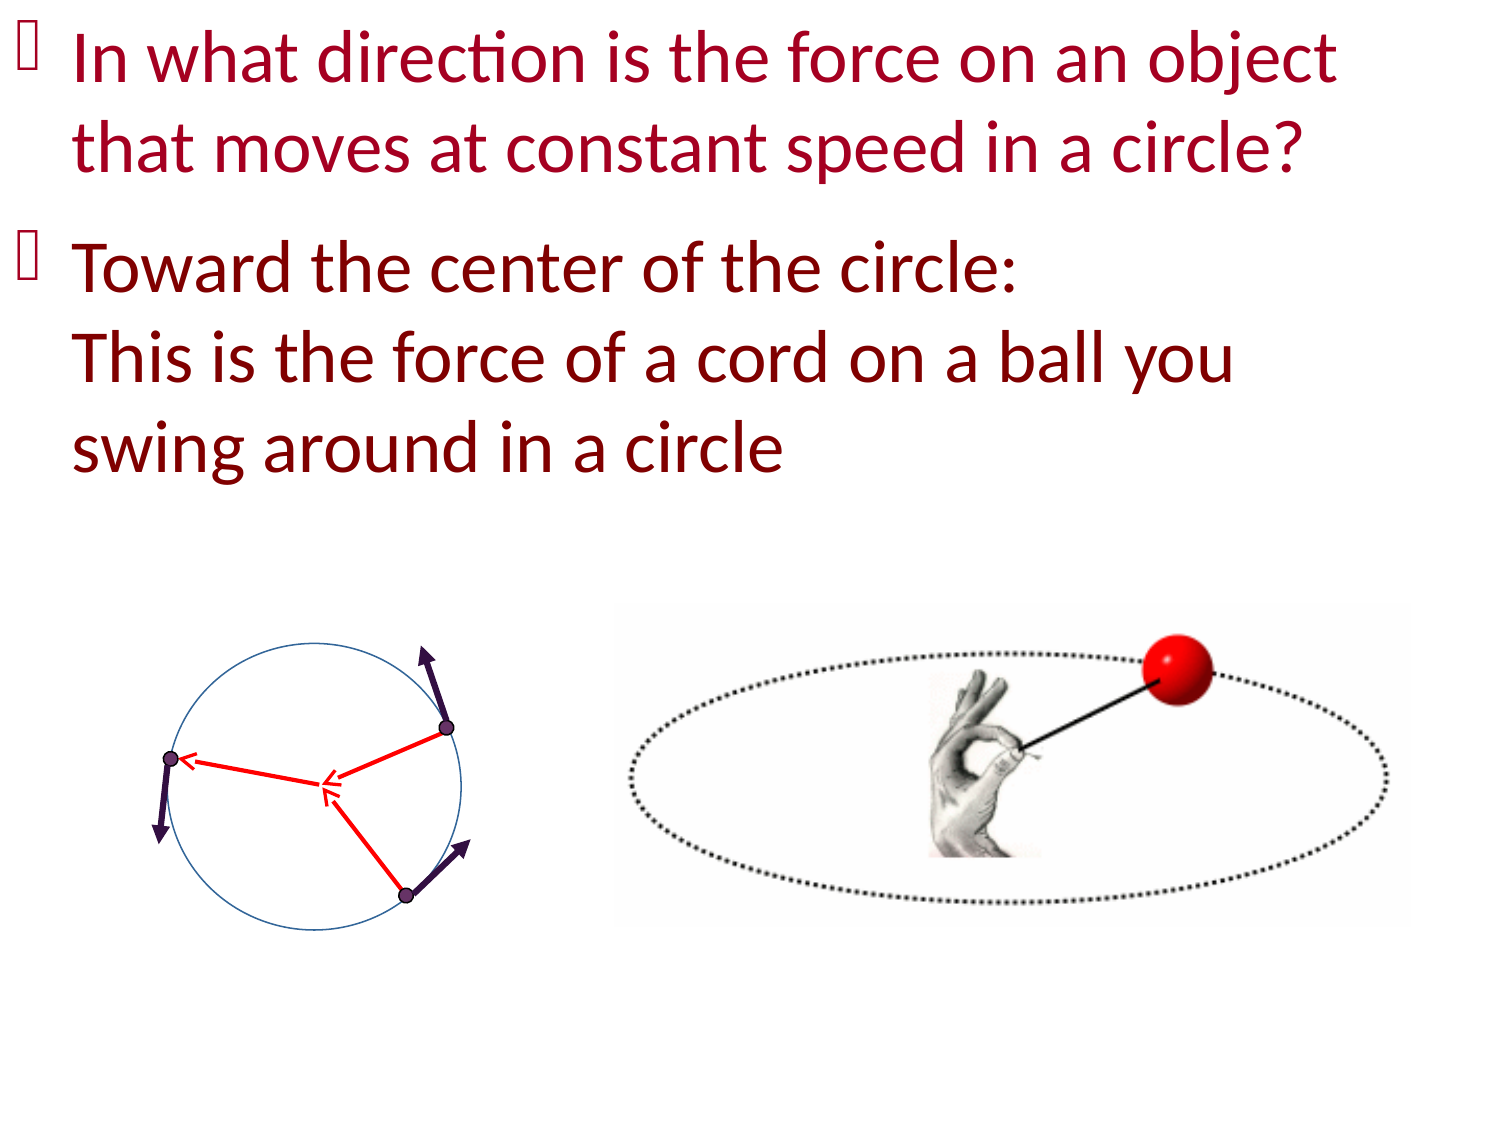

In what direction is the force on an object that moves at constant speed in a circle?
Toward the center of the circle:
This is the force of a cord on a ball you swing around in a circle